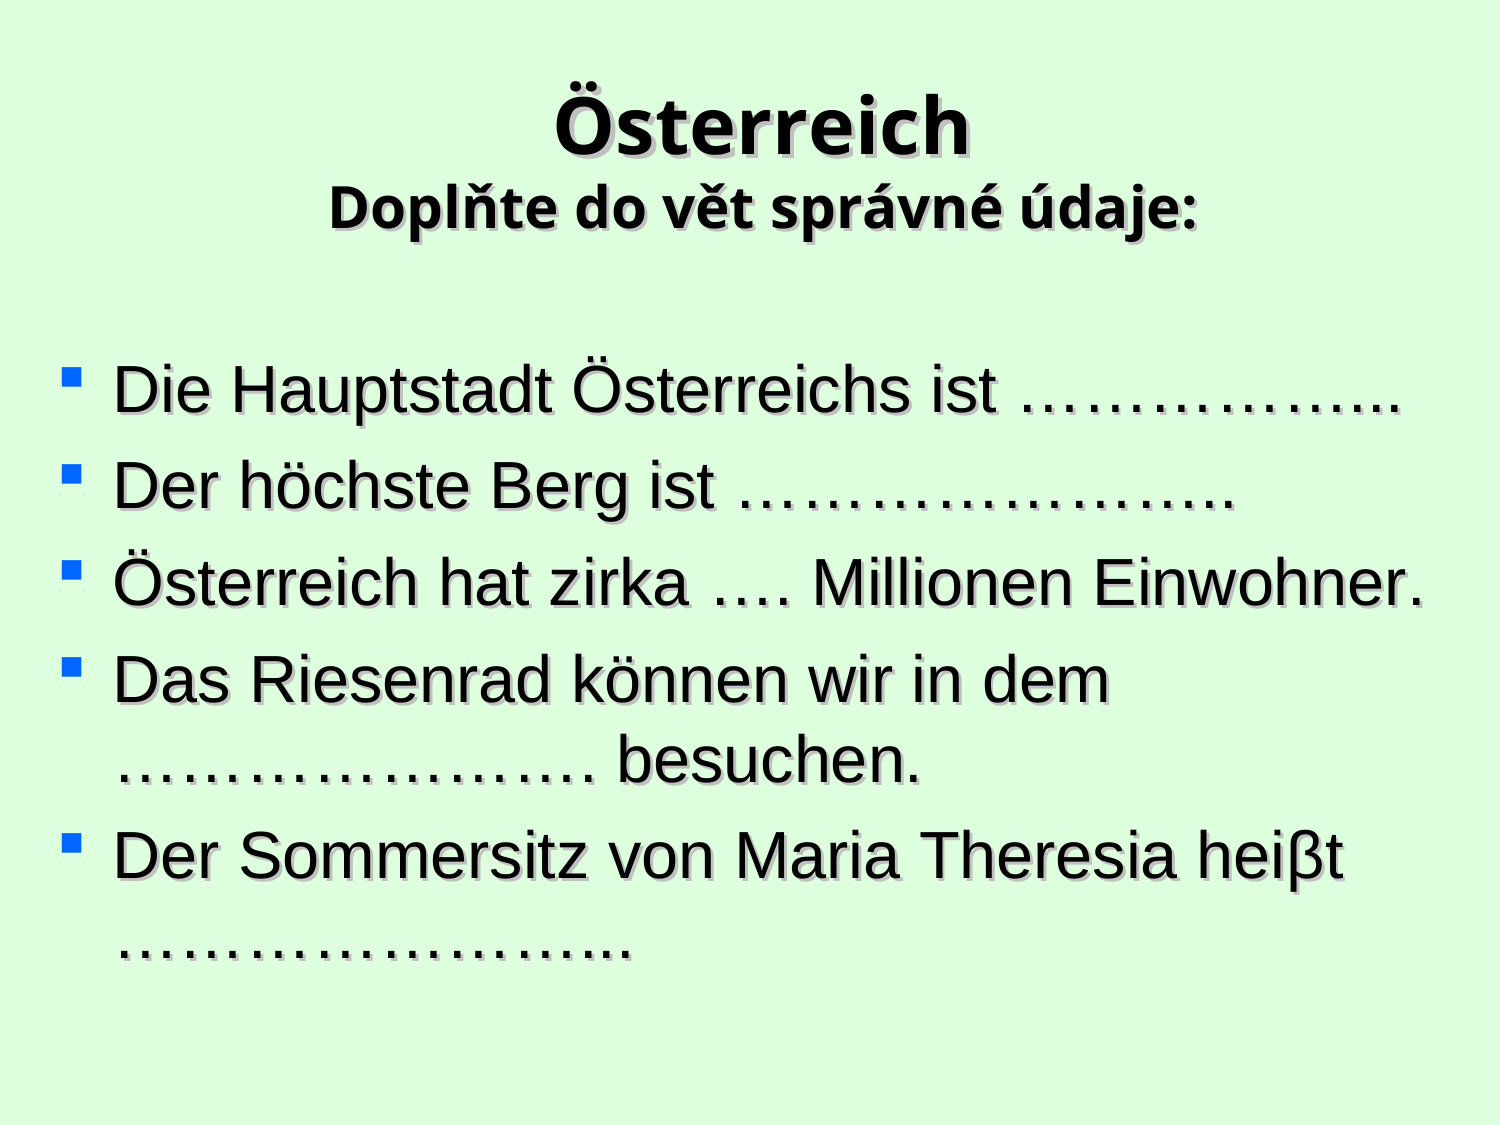

# Österreich Doplňte do vět správné údaje:
Die Hauptstadt Österreichs ist ……………...
Der höchste Berg ist …………………..
Österreich hat zirka …. Millionen Einwohner.
Das Riesenrad können wir in dem …………………. besuchen.
Der Sommersitz von Maria Theresia heiβt …………………...